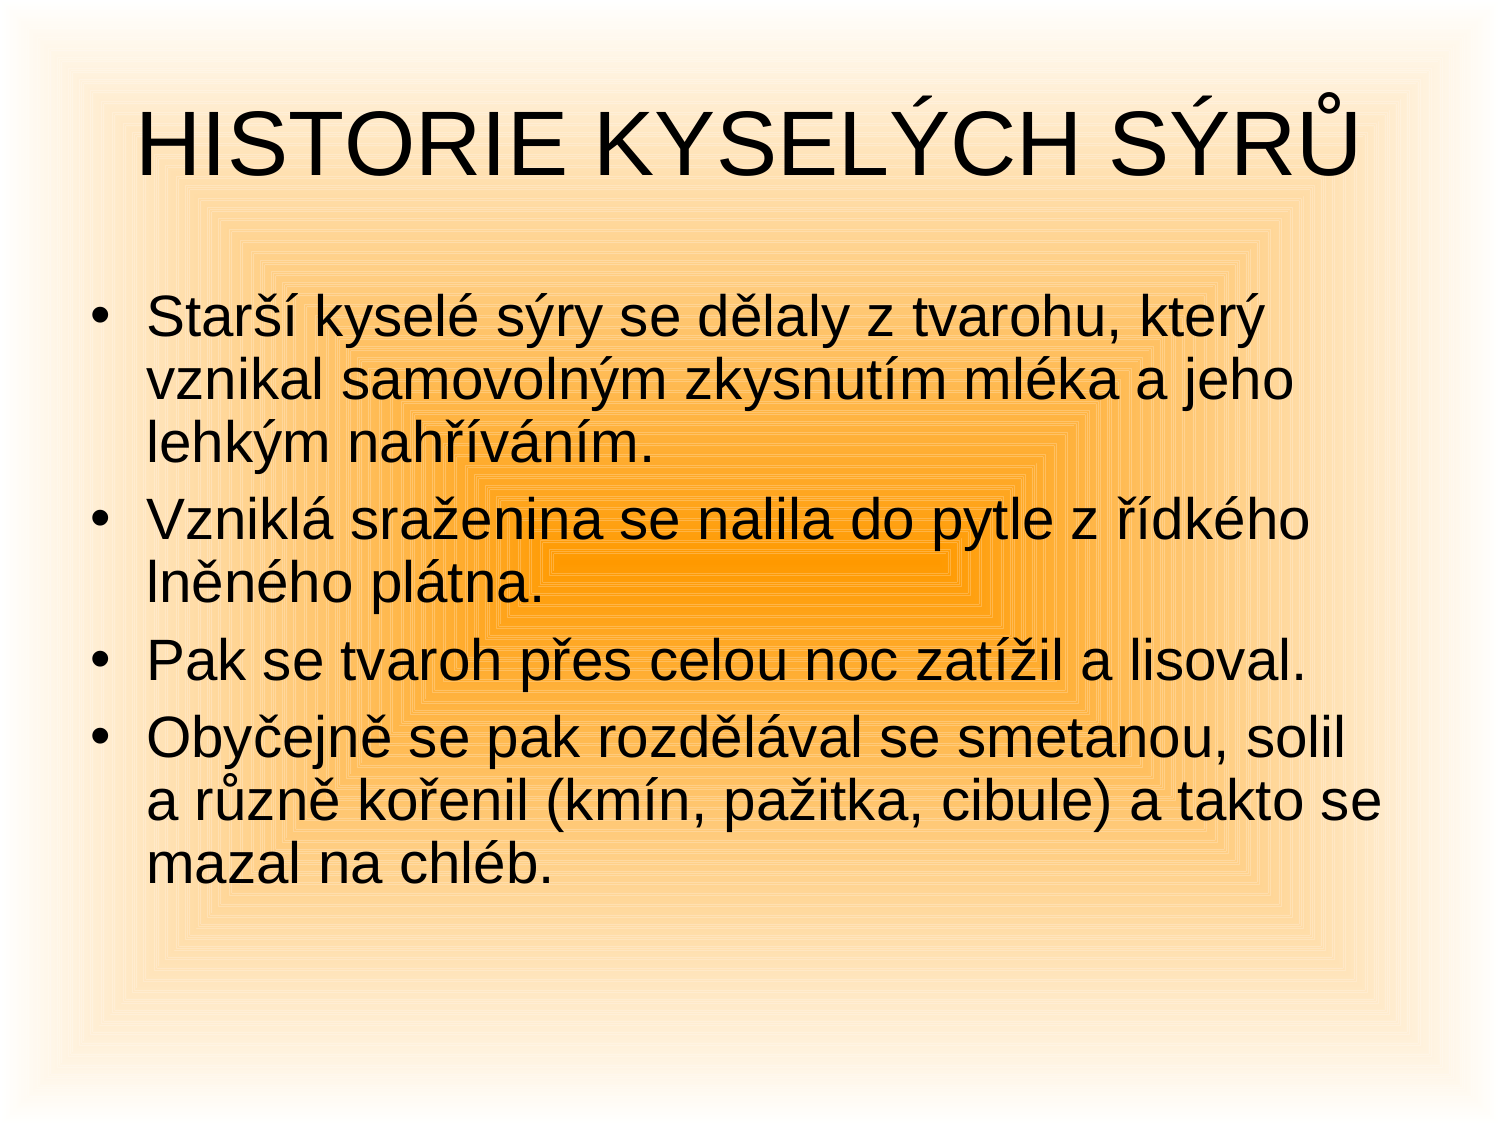

# HISTORIE KYSELÝCH SÝRŮ
Starší kyselé sýry se dělaly z tvarohu, který vznikal samovolným zkysnutím mléka a jeho lehkým nahříváním.
Vzniklá sraženina se nalila do pytle z řídkého lněného plátna.
Pak se tvaroh přes celou noc zatížil a lisoval.
Obyčejně se pak rozdělával se smetanou, solil
a různě kořenil (kmín, pažitka, cibule) a takto se mazal na chléb.